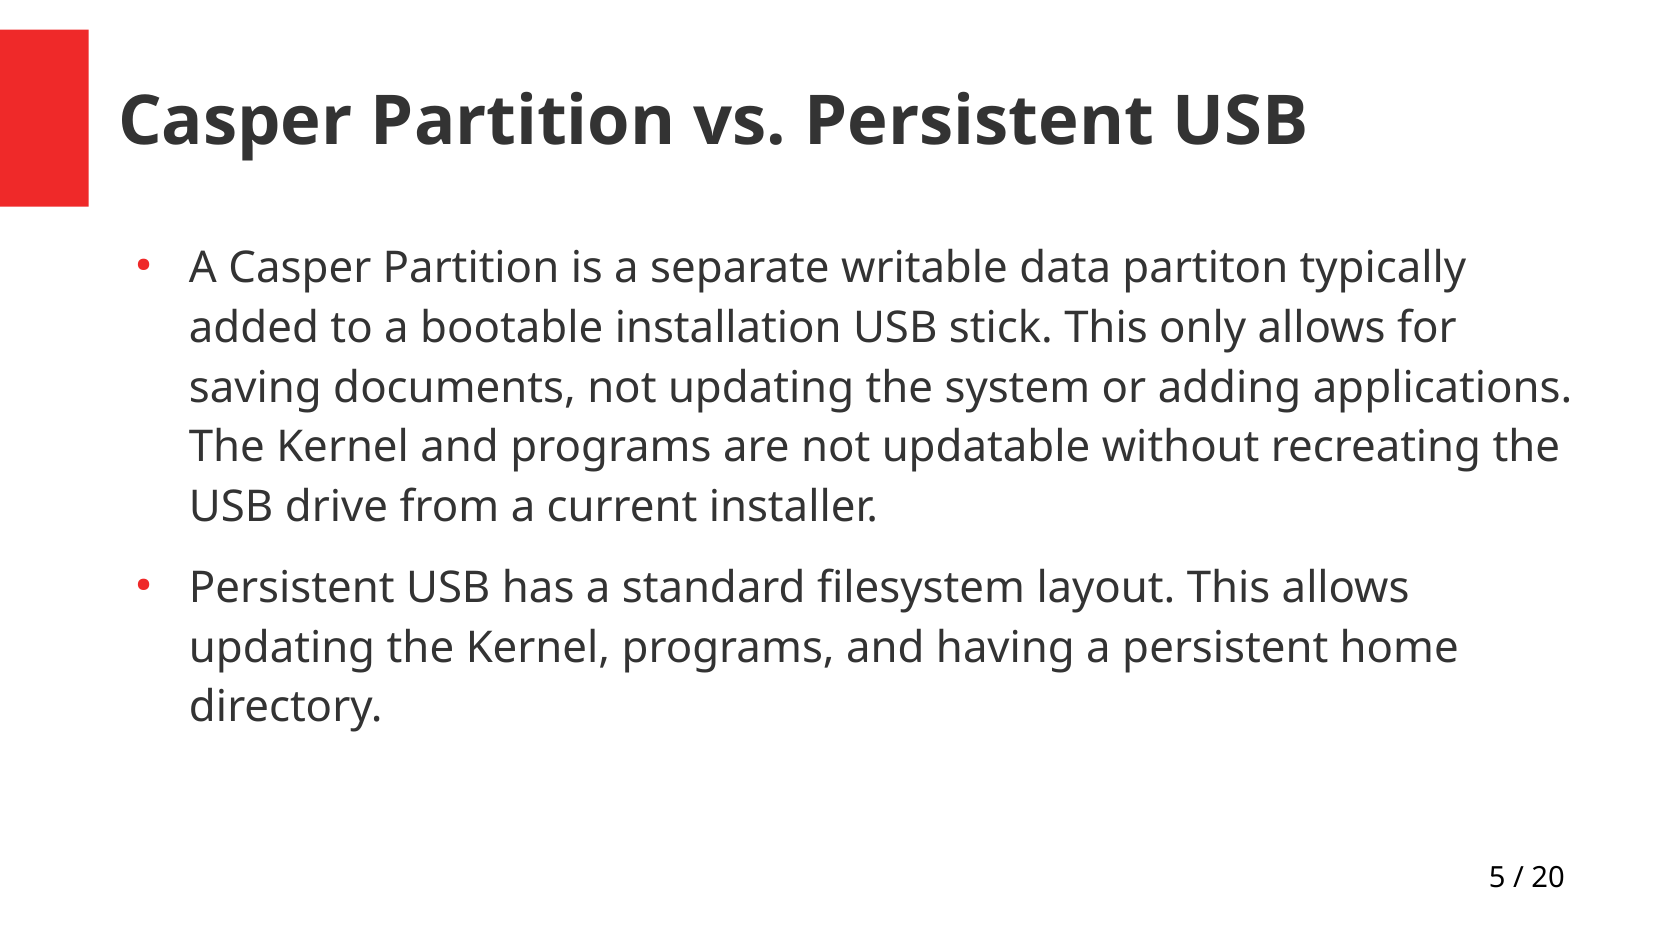

# Casper Partition vs. Persistent USB
A Casper Partition is a separate writable data partiton typically added to a bootable installation USB stick. This only allows for saving documents, not updating the system or adding applications. The Kernel and programs are not updatable without recreating the USB drive from a current installer.
Persistent USB has a standard filesystem layout. This allows updating the Kernel, programs, and having a persistent home directory.
5